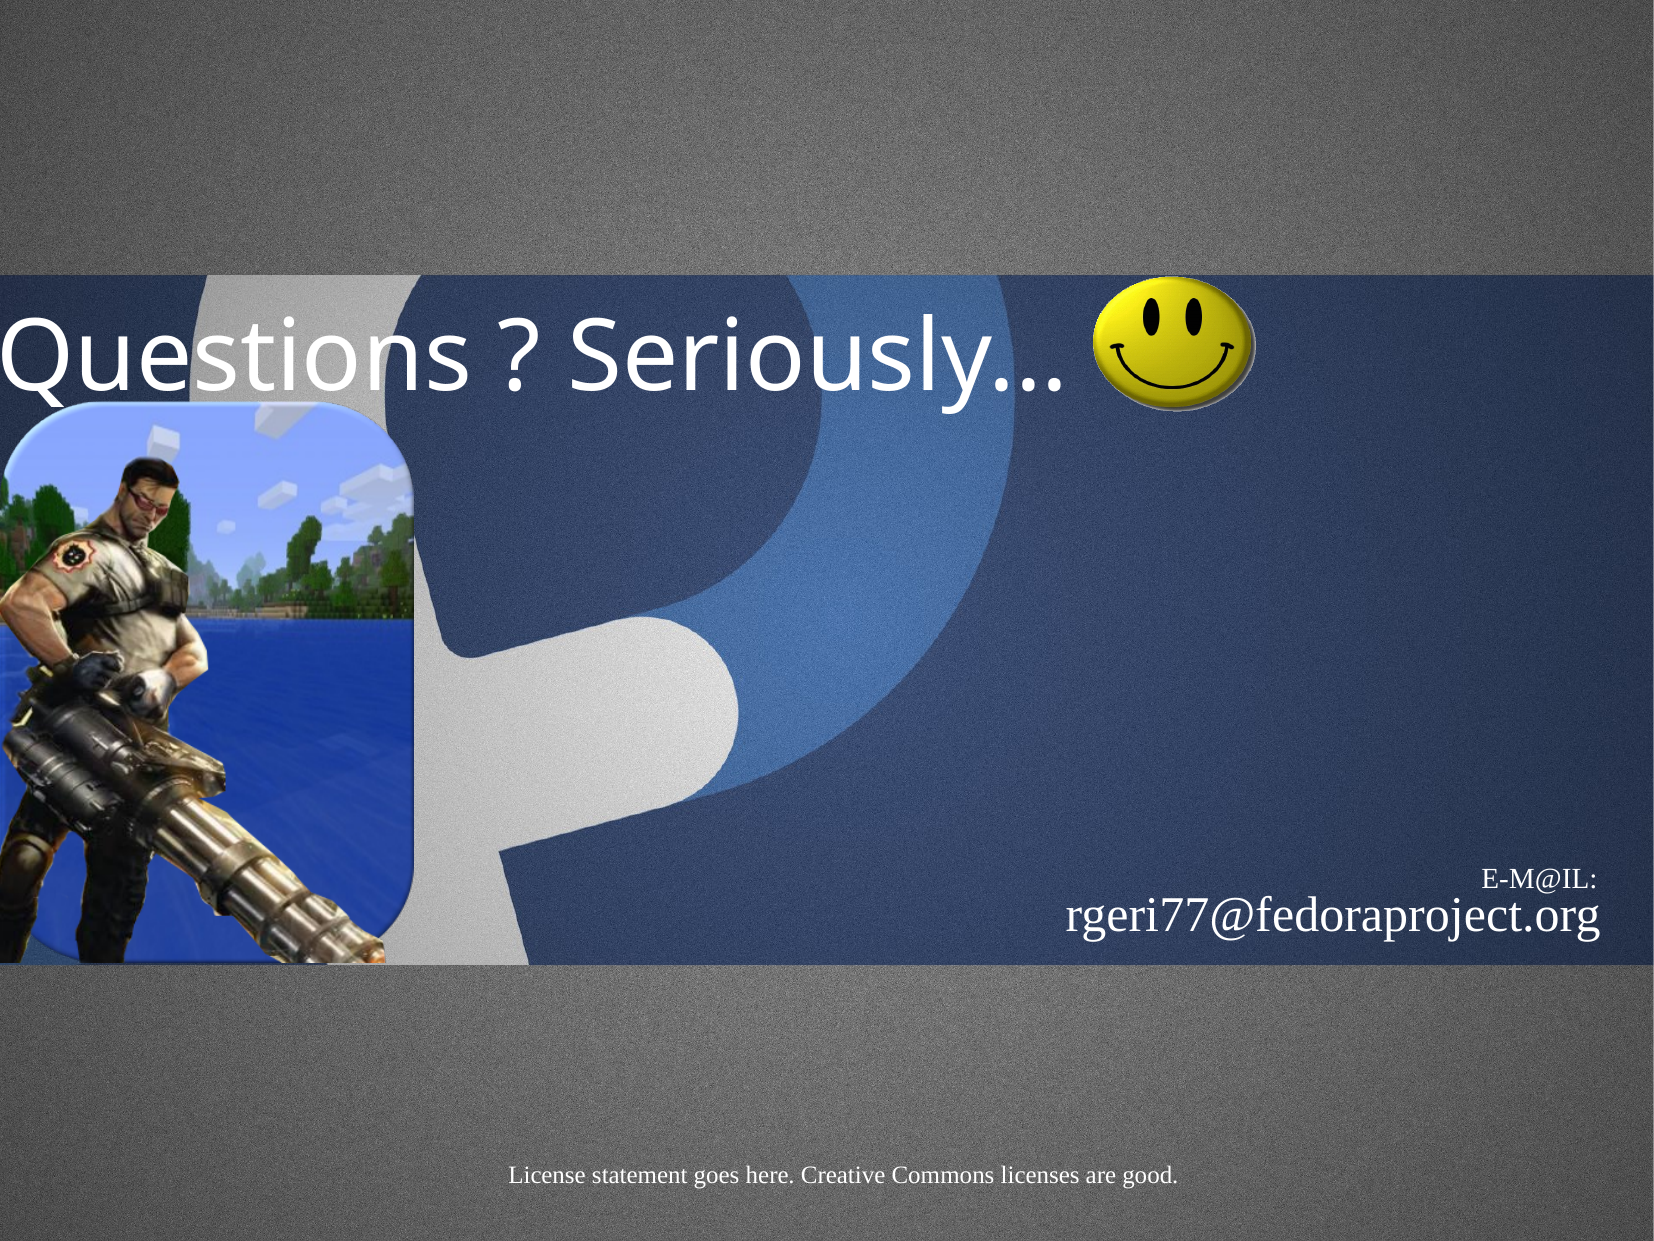

# Questions ? Seriously...
E-M@IL:
rgeri77@fedoraproject.org
License statement goes here. Creative Commons licenses are good.